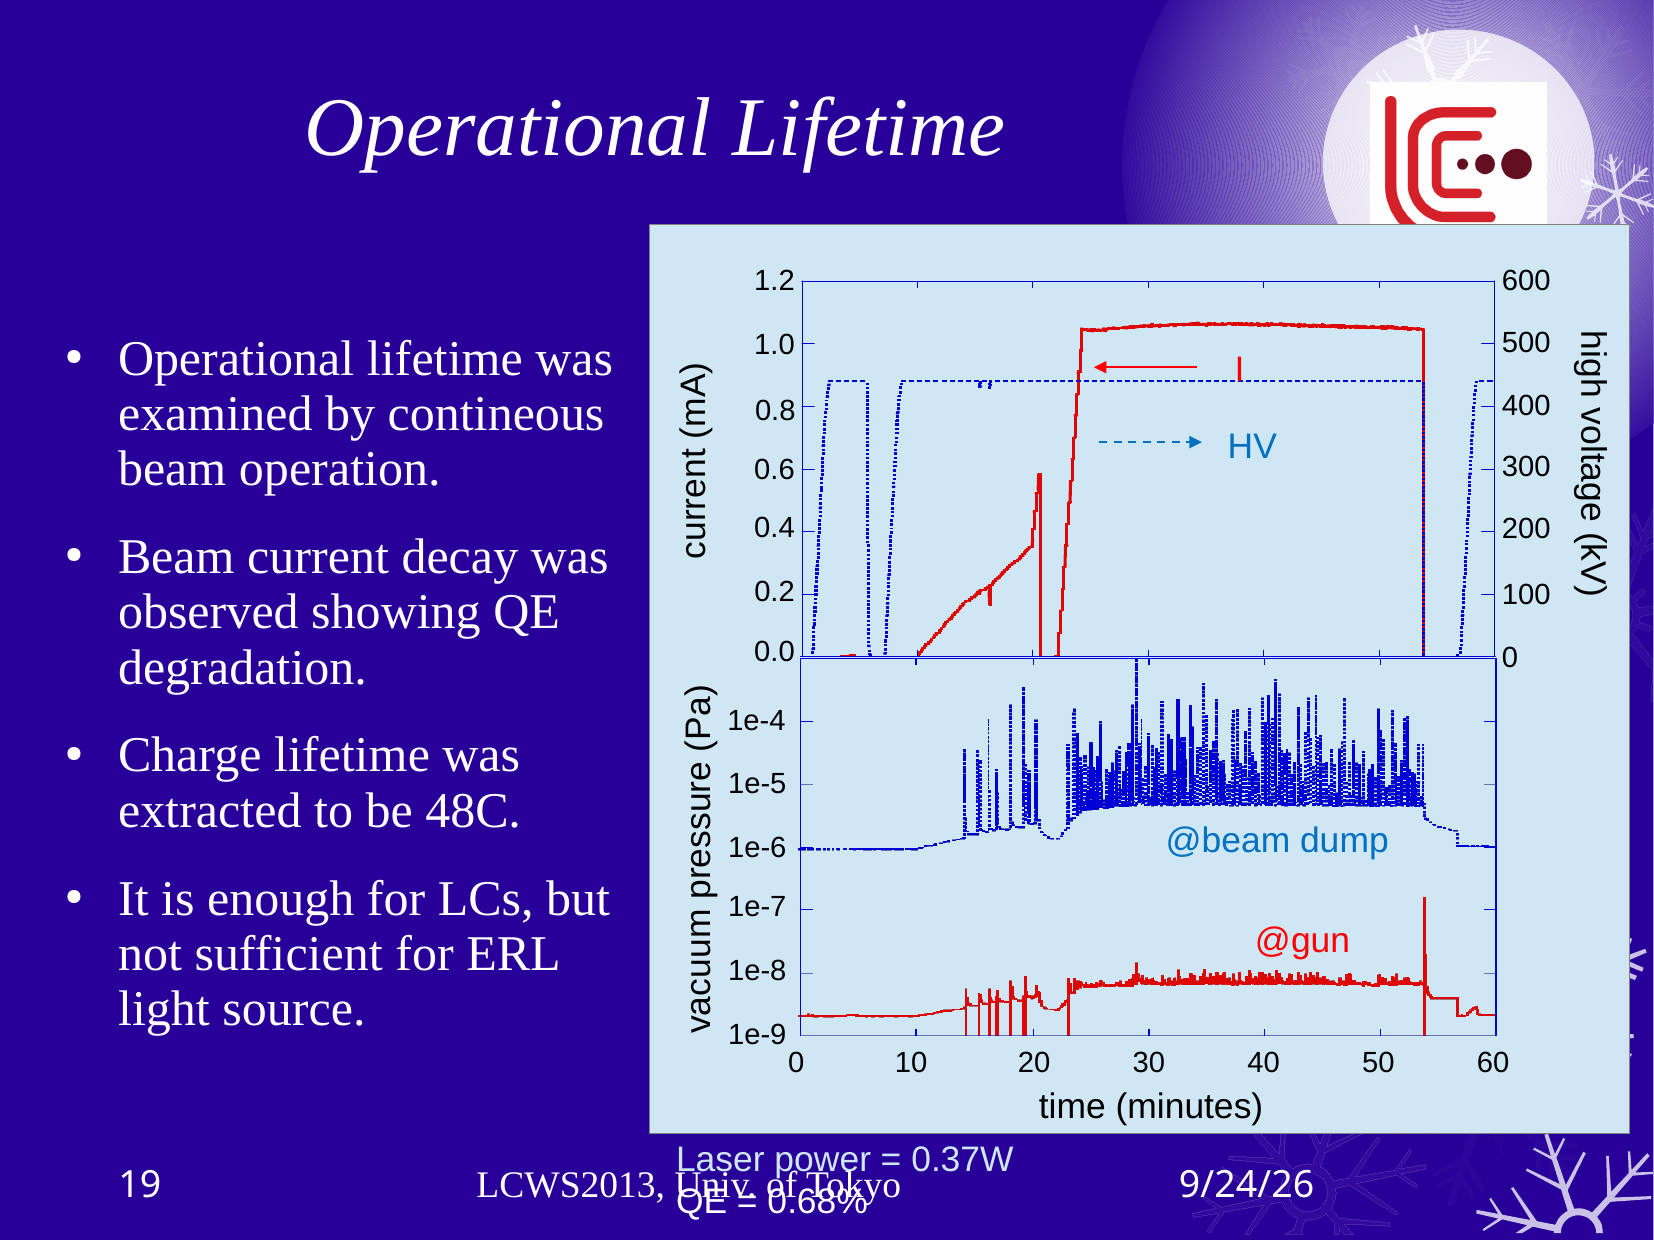

# Operational Lifetime
600
1.2
500
1.0
I
400
0.8
HV
current (mA)
high voltage (kV)
300
0.6
0.4
200
0.2
100
0.0
0
Operational lifetime was examined by contineous beam operation.
Beam current decay was observed showing QE degradation.
Charge lifetime was extracted to be 48C.
It is enough for LCs, but not sufficient for ERL light source.
1e-4
1e-5
@beam dump
1e-6
vacuum pressure (Pa)
1e-7
@gun
1e-8
1e-9
0 10 20 30 40 50 60
time (minutes)
Laser power = 0.37W
QE = 0.68%
19
2010/8/11